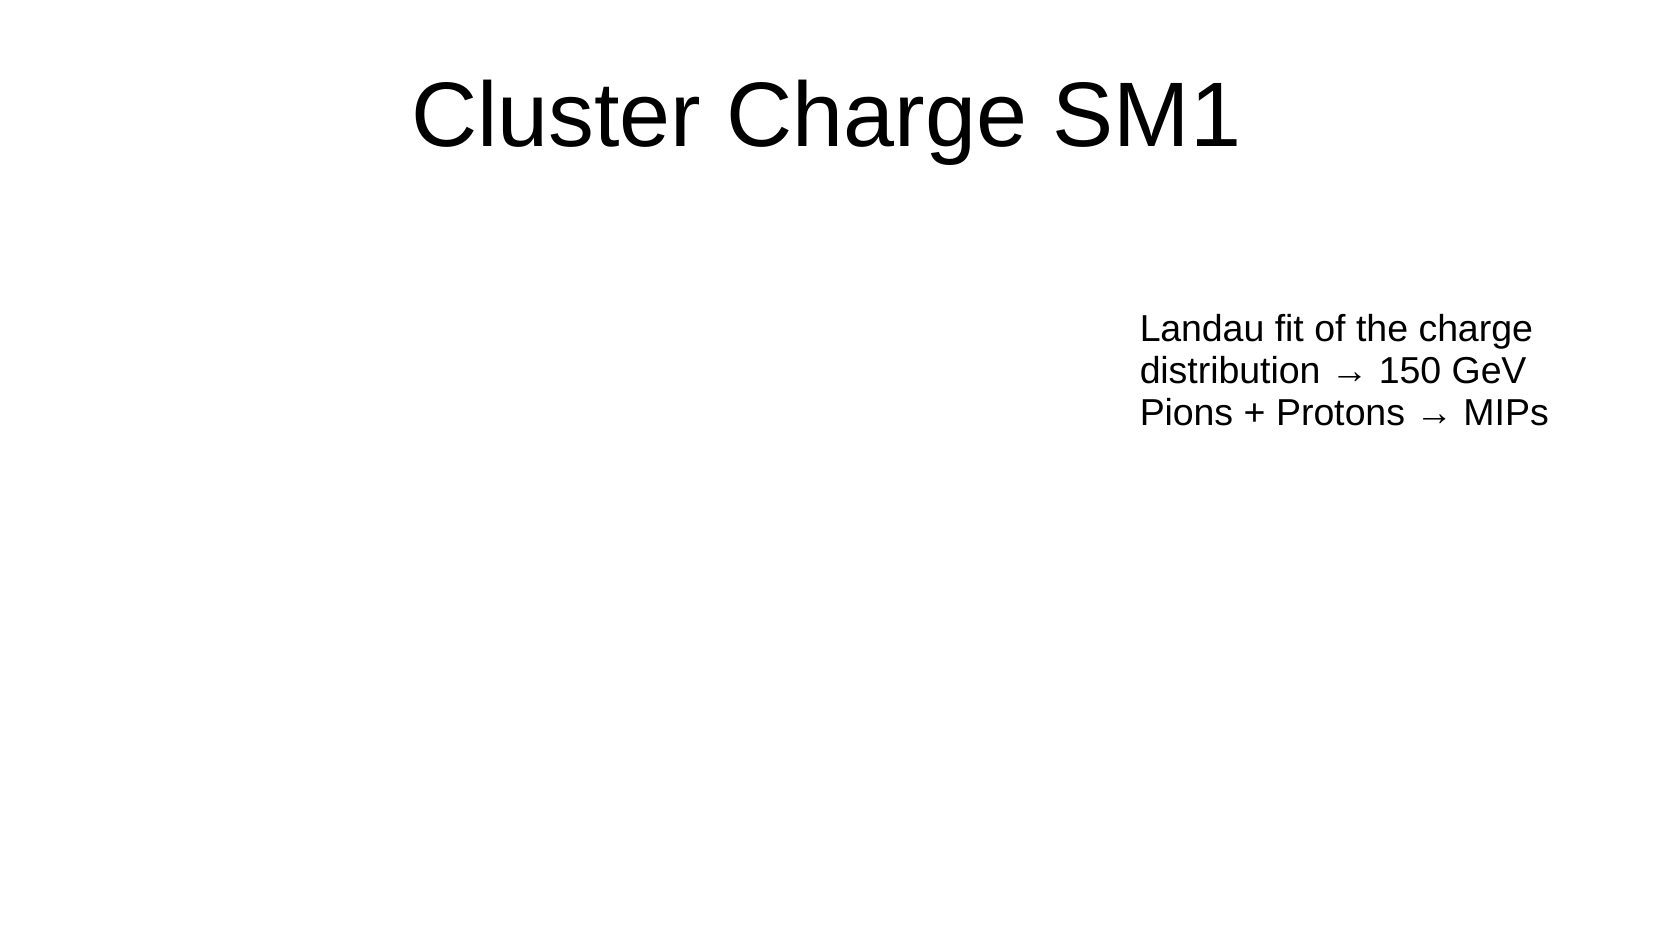

# Cluster Charge SM1
Landau fit of the charge distribution → 150 GeV Pions + Protons → MIPs